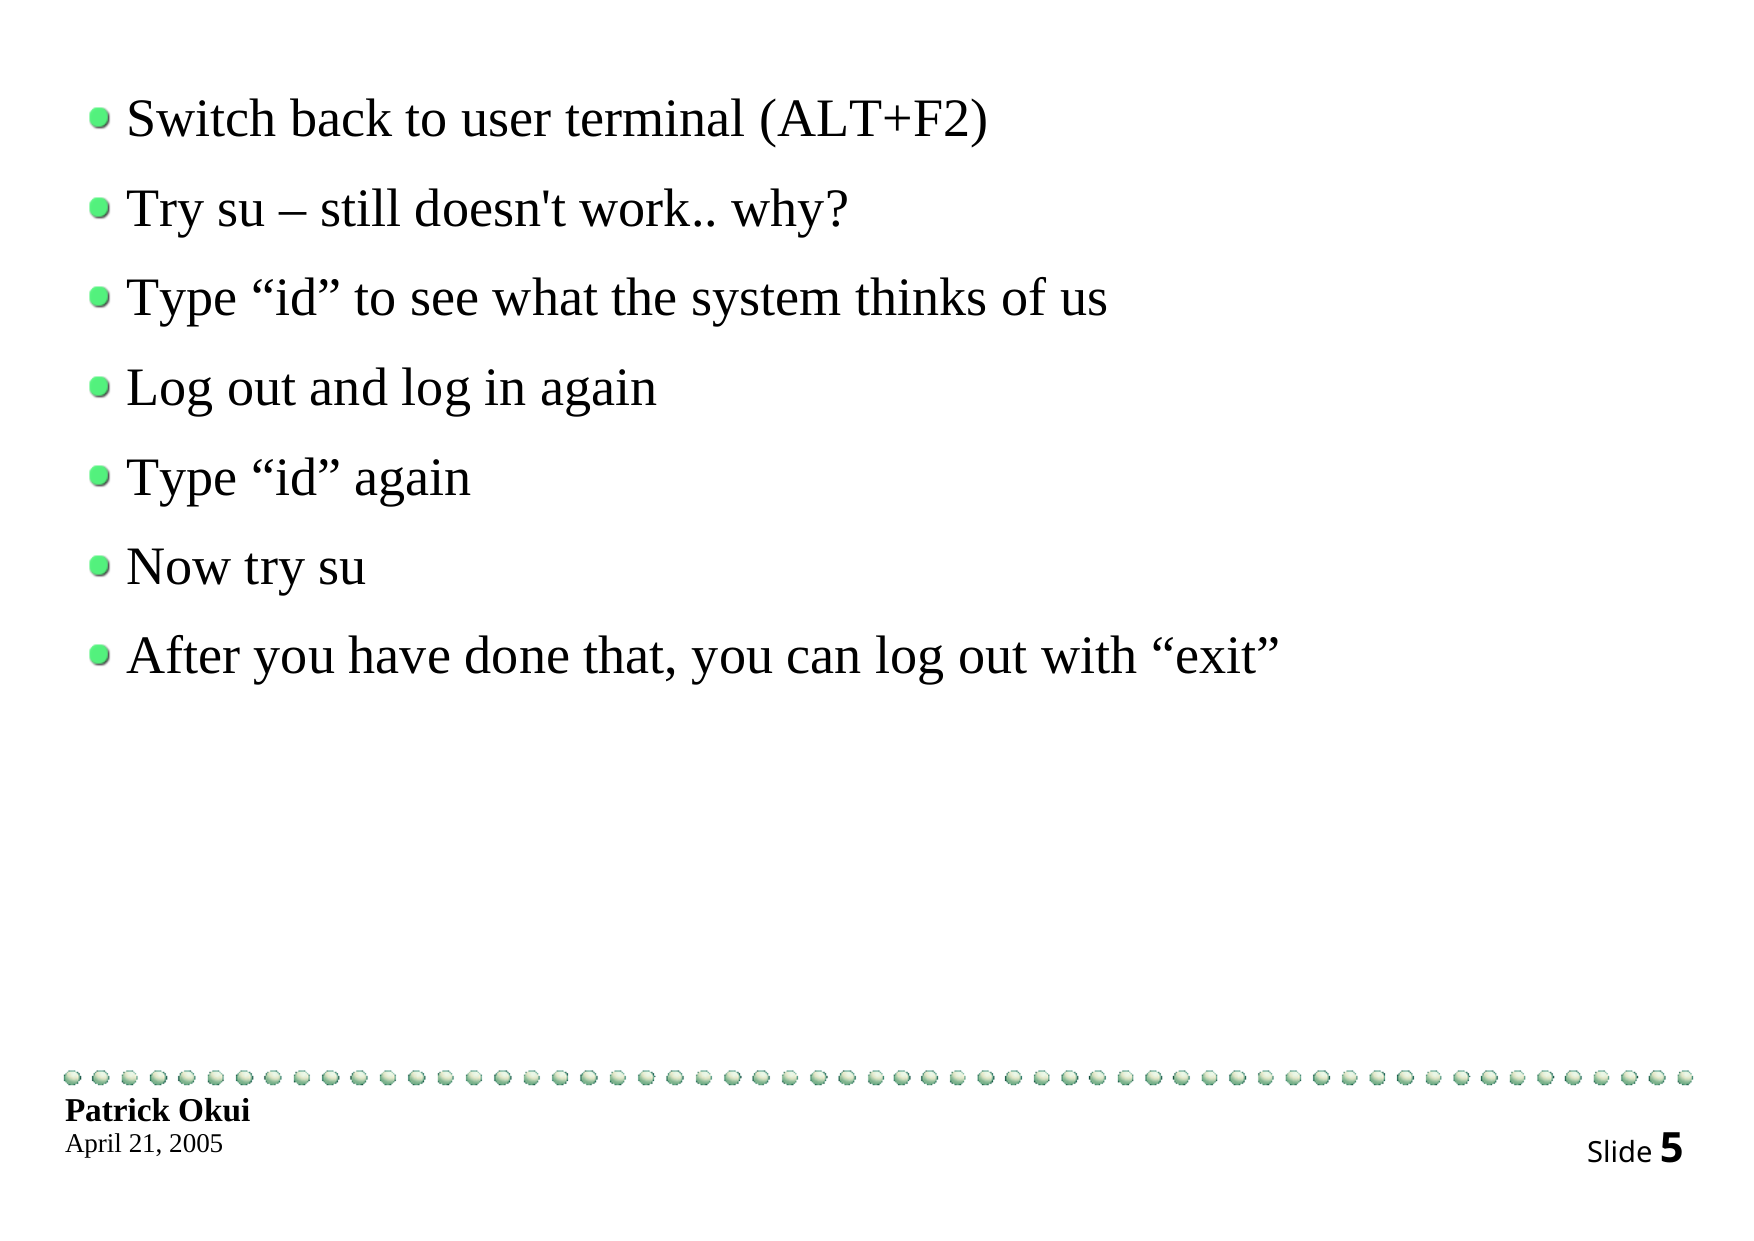

# Switch back to user terminal (ALT+F2)
Try su – still doesn't work.. why?
Type “id” to see what the system thinks of us
Log out and log in again
Type “id” again
Now try su
After you have done that, you can log out with “exit”